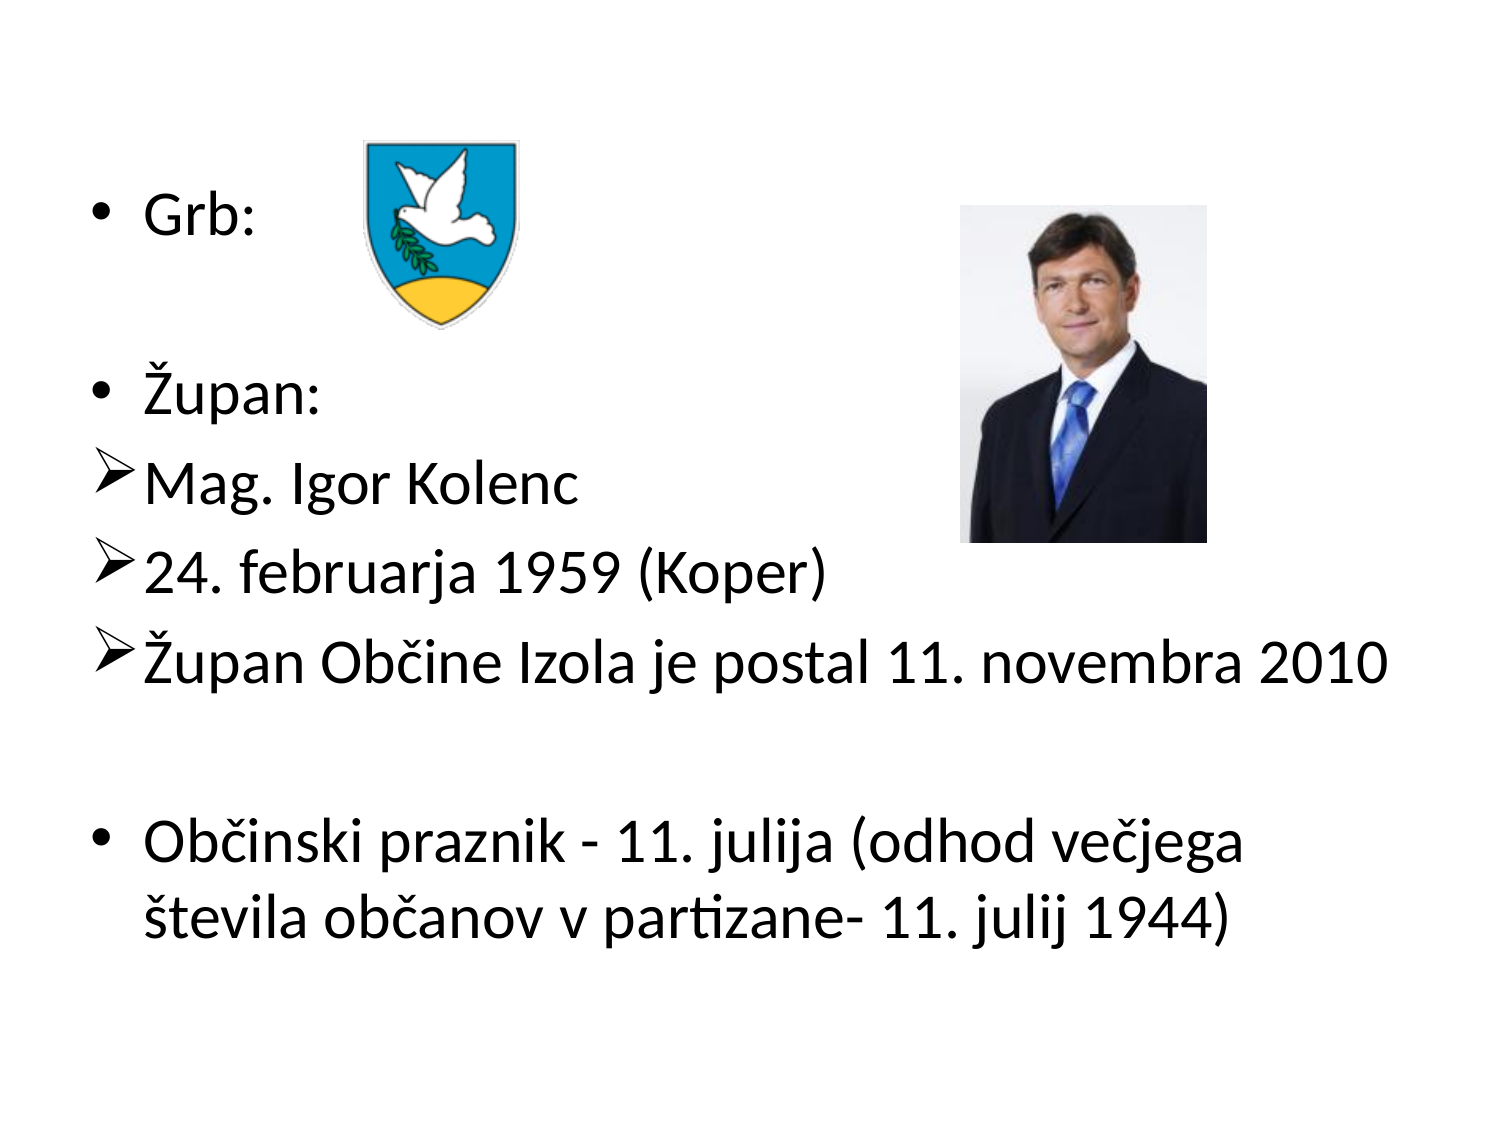

# Grb:
Župan:
Mag. Igor Kolenc
24. februarja 1959 (Koper)
Župan Občine Izola je postal 11. novembra 2010
Občinski praznik - 11. julija (odhod večjega števila občanov v partizane- 11. julij 1944)